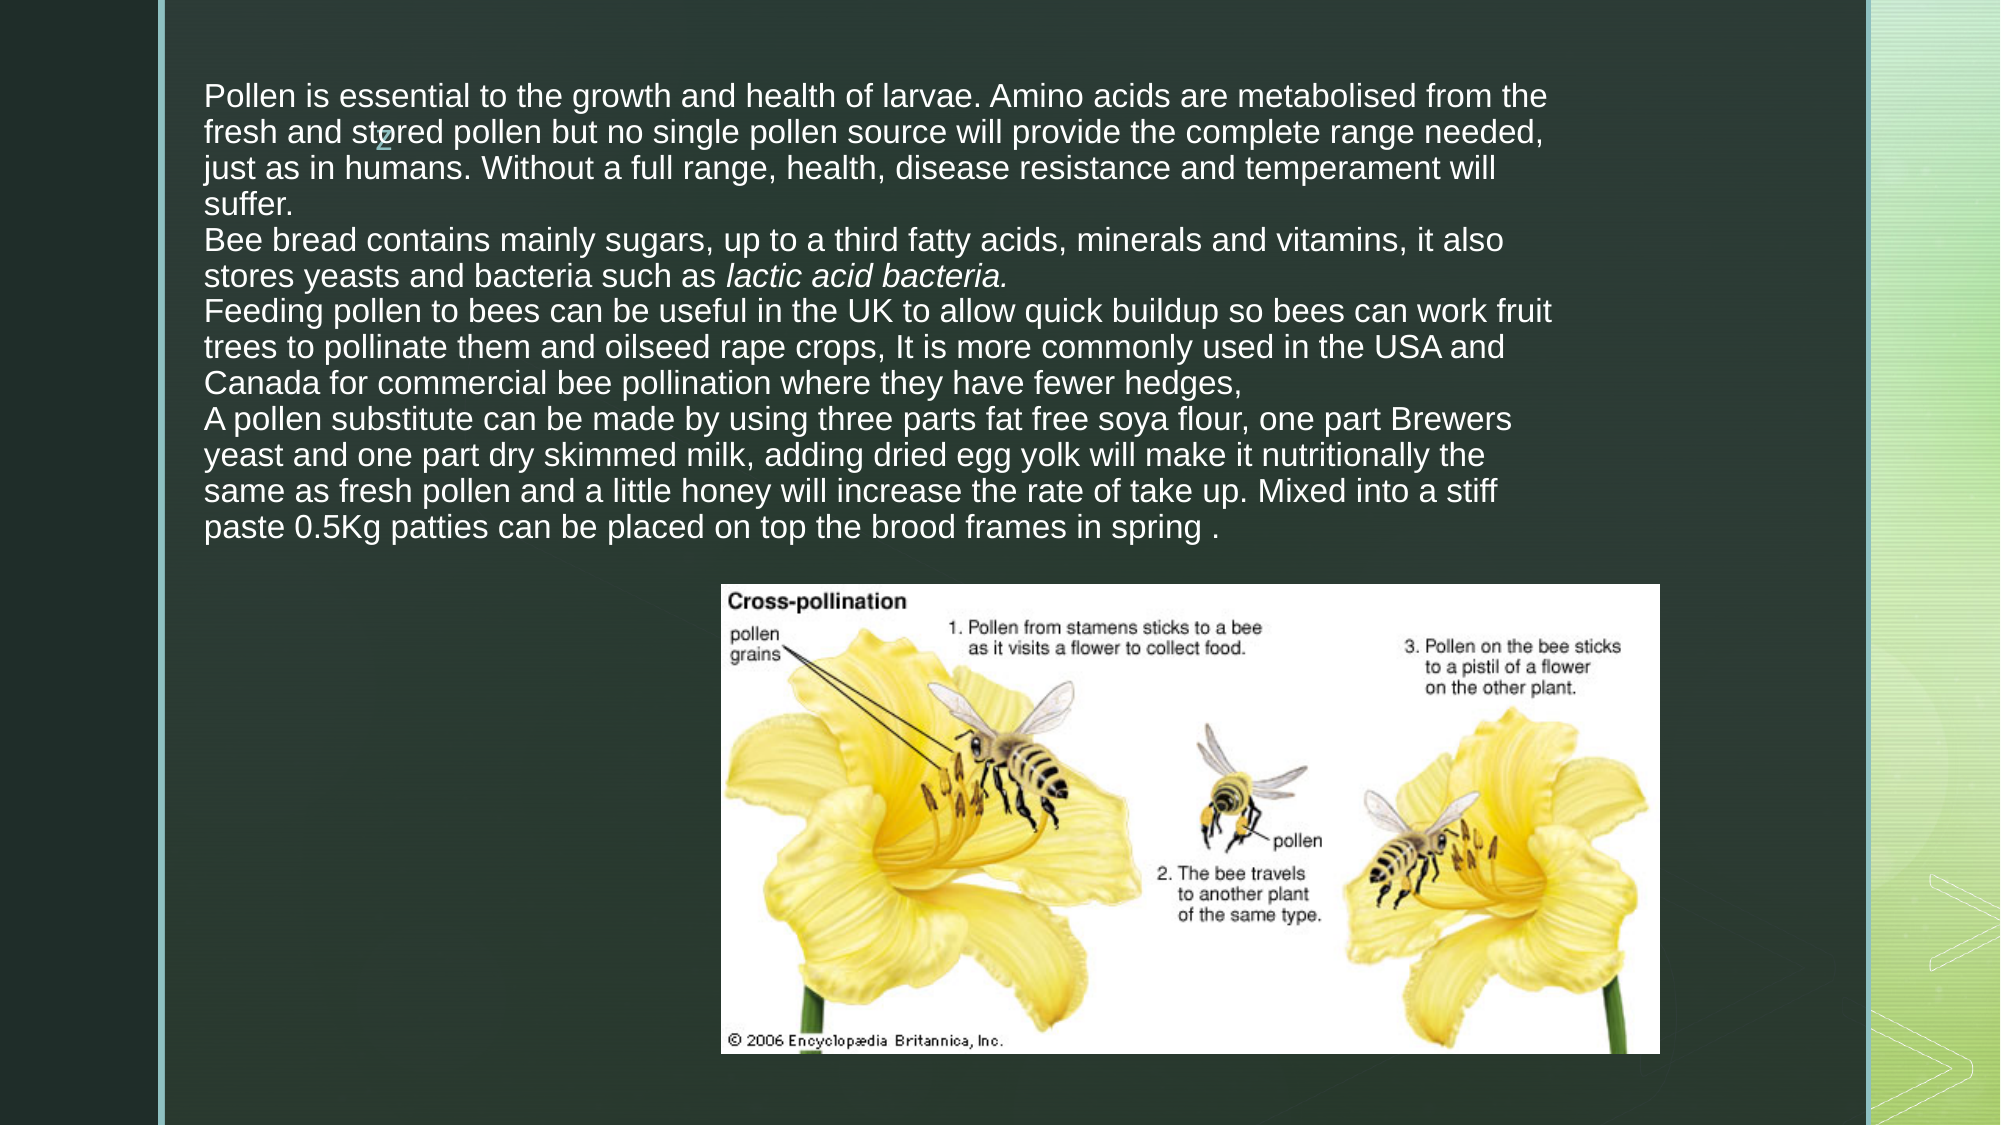

# Pollen is essential to the growth and health of larvae. Amino acids are metabolised from the fresh and stored pollen but no single pollen source will provide the complete range needed, just as in humans. Without a full range, health, disease resistance and temperament will suffer. Bee bread contains mainly sugars, up to a third fatty acids, minerals and vitamins, it also stores yeasts and bacteria such as lactic acid bacteria. Feeding pollen to bees can be useful in the UK to allow quick buildup so bees can work fruit trees to pollinate them and oilseed rape crops, It is more commonly used in the USA and Canada for commercial bee pollination where they have fewer hedges, A pollen substitute can be made by using three parts fat free soya flour, one part Brewers yeast and one part dry skimmed milk, adding dried egg yolk will make it nutritionally the same as fresh pollen and a little honey will increase the rate of take up. Mixed into a stiff paste 0.5Kg patties can be placed on top the brood frames in spring .